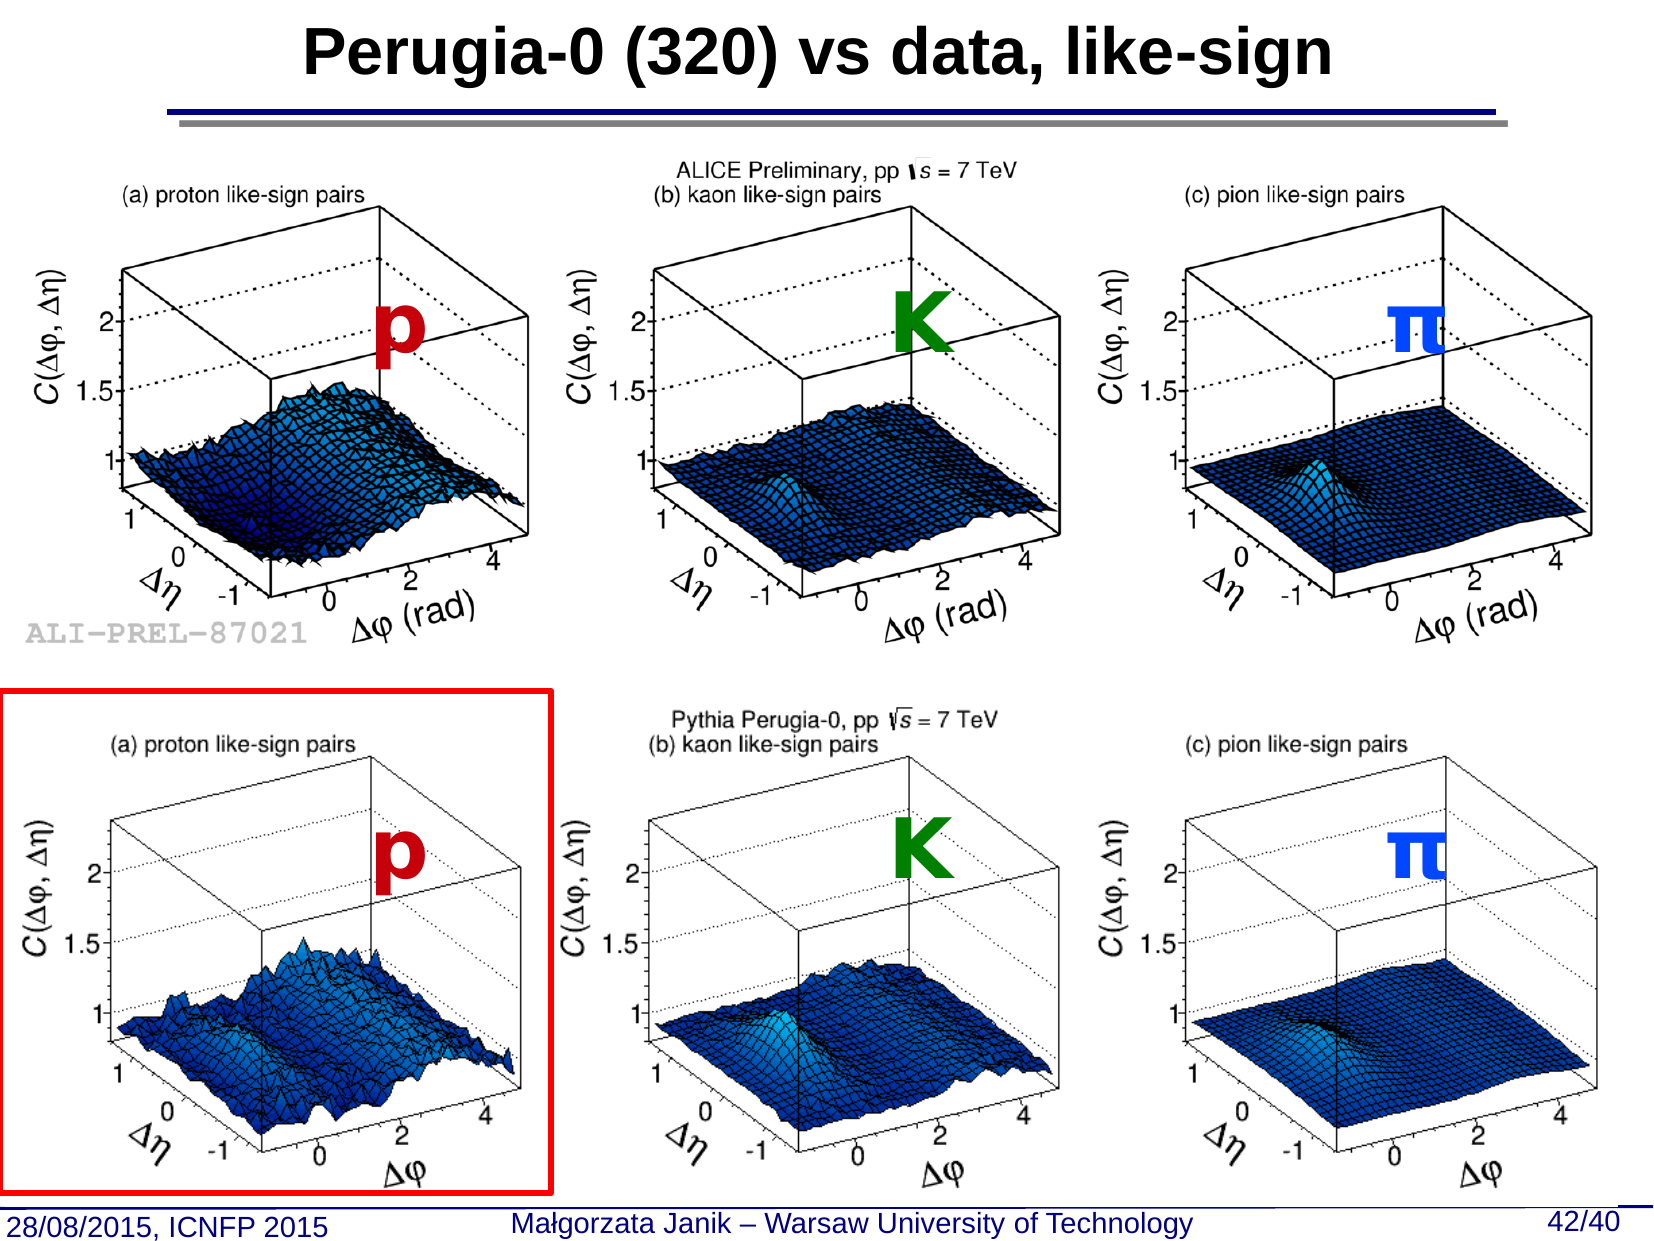

# Perugia-0 (320) vs data, like-sign
p
K
π
p
K
π